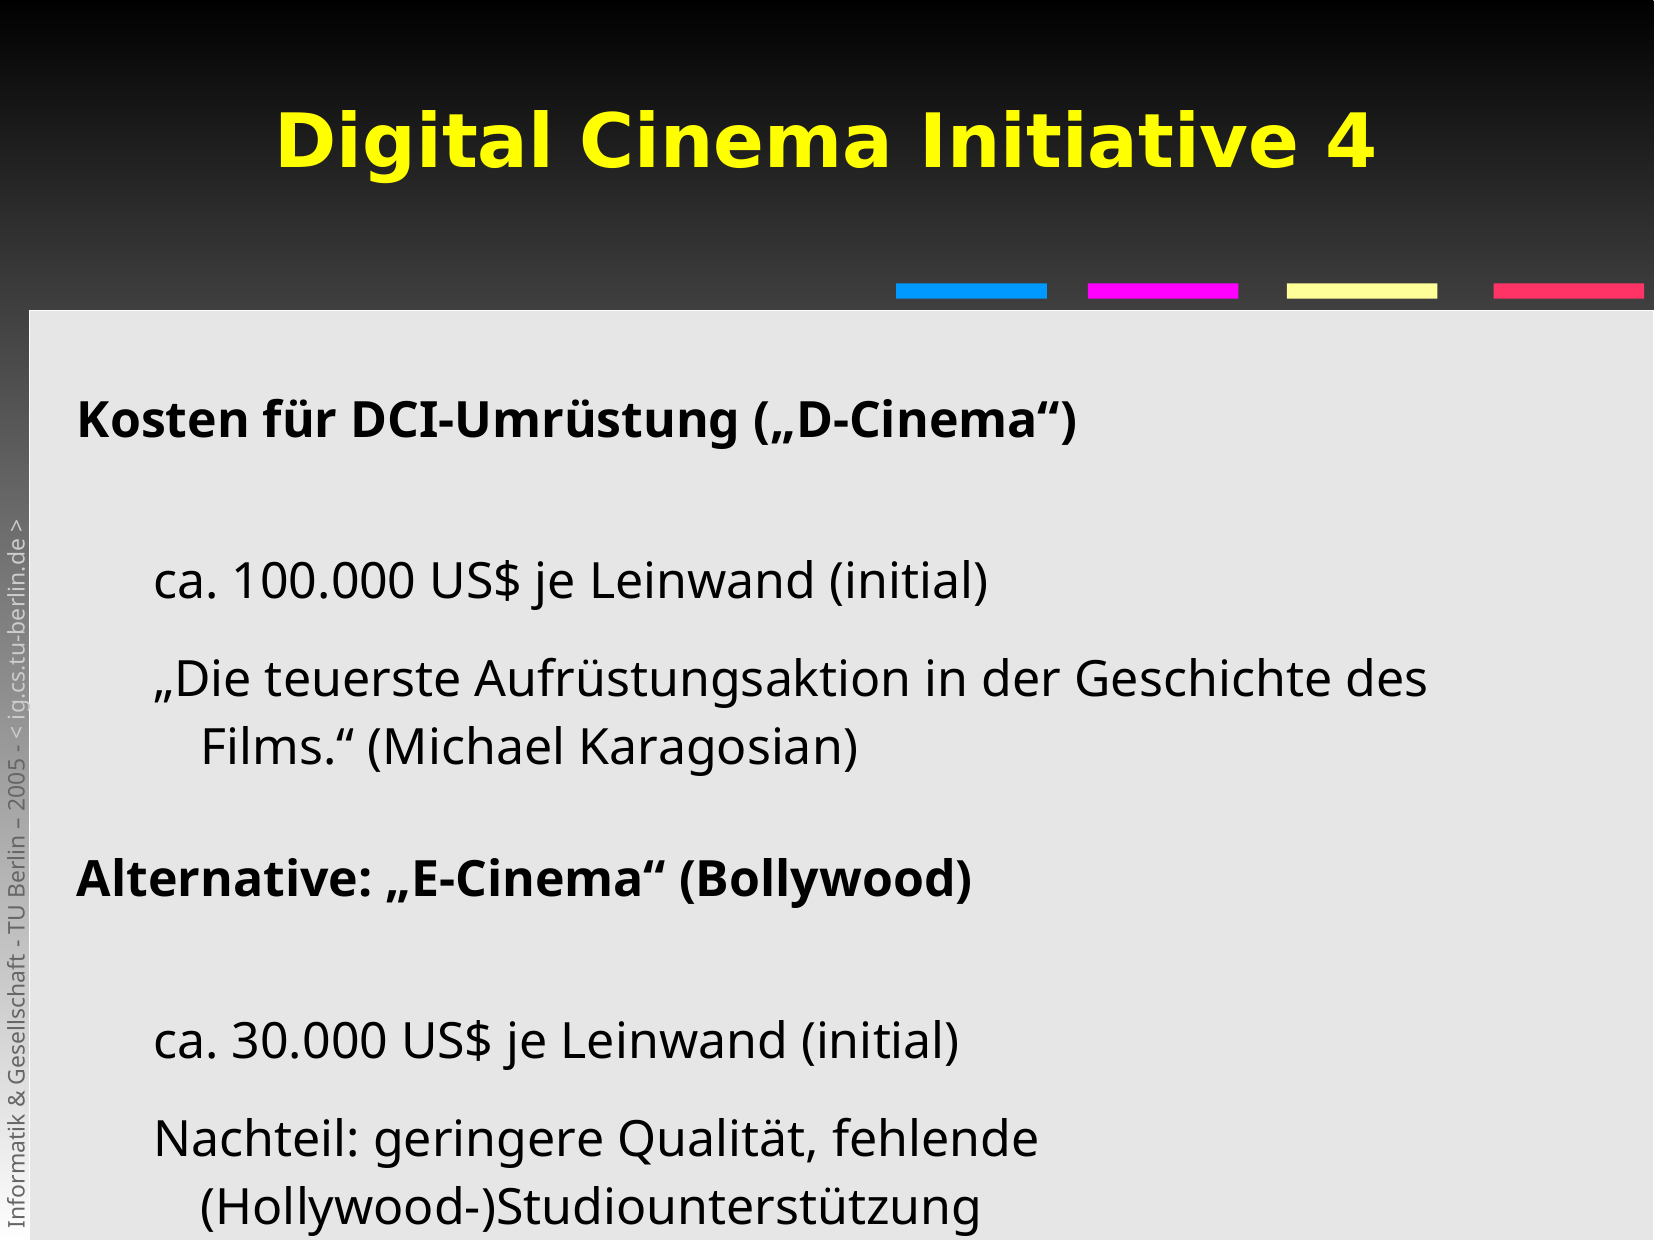

# Digital Cinema Initiative 4
Kosten für DCI-Umrüstung („D-Cinema“)
ca. 100.000 US$ je Leinwand (initial)
„Die teuerste Aufrüstungsaktion in der Geschichte des Films.“ (Michael Karagosian)
Alternative: „E-Cinema“ (Bollywood)
ca. 30.000 US$ je Leinwand (initial)
Nachteil: geringere Qualität, fehlende (Hollywood-)Studiounterstützung